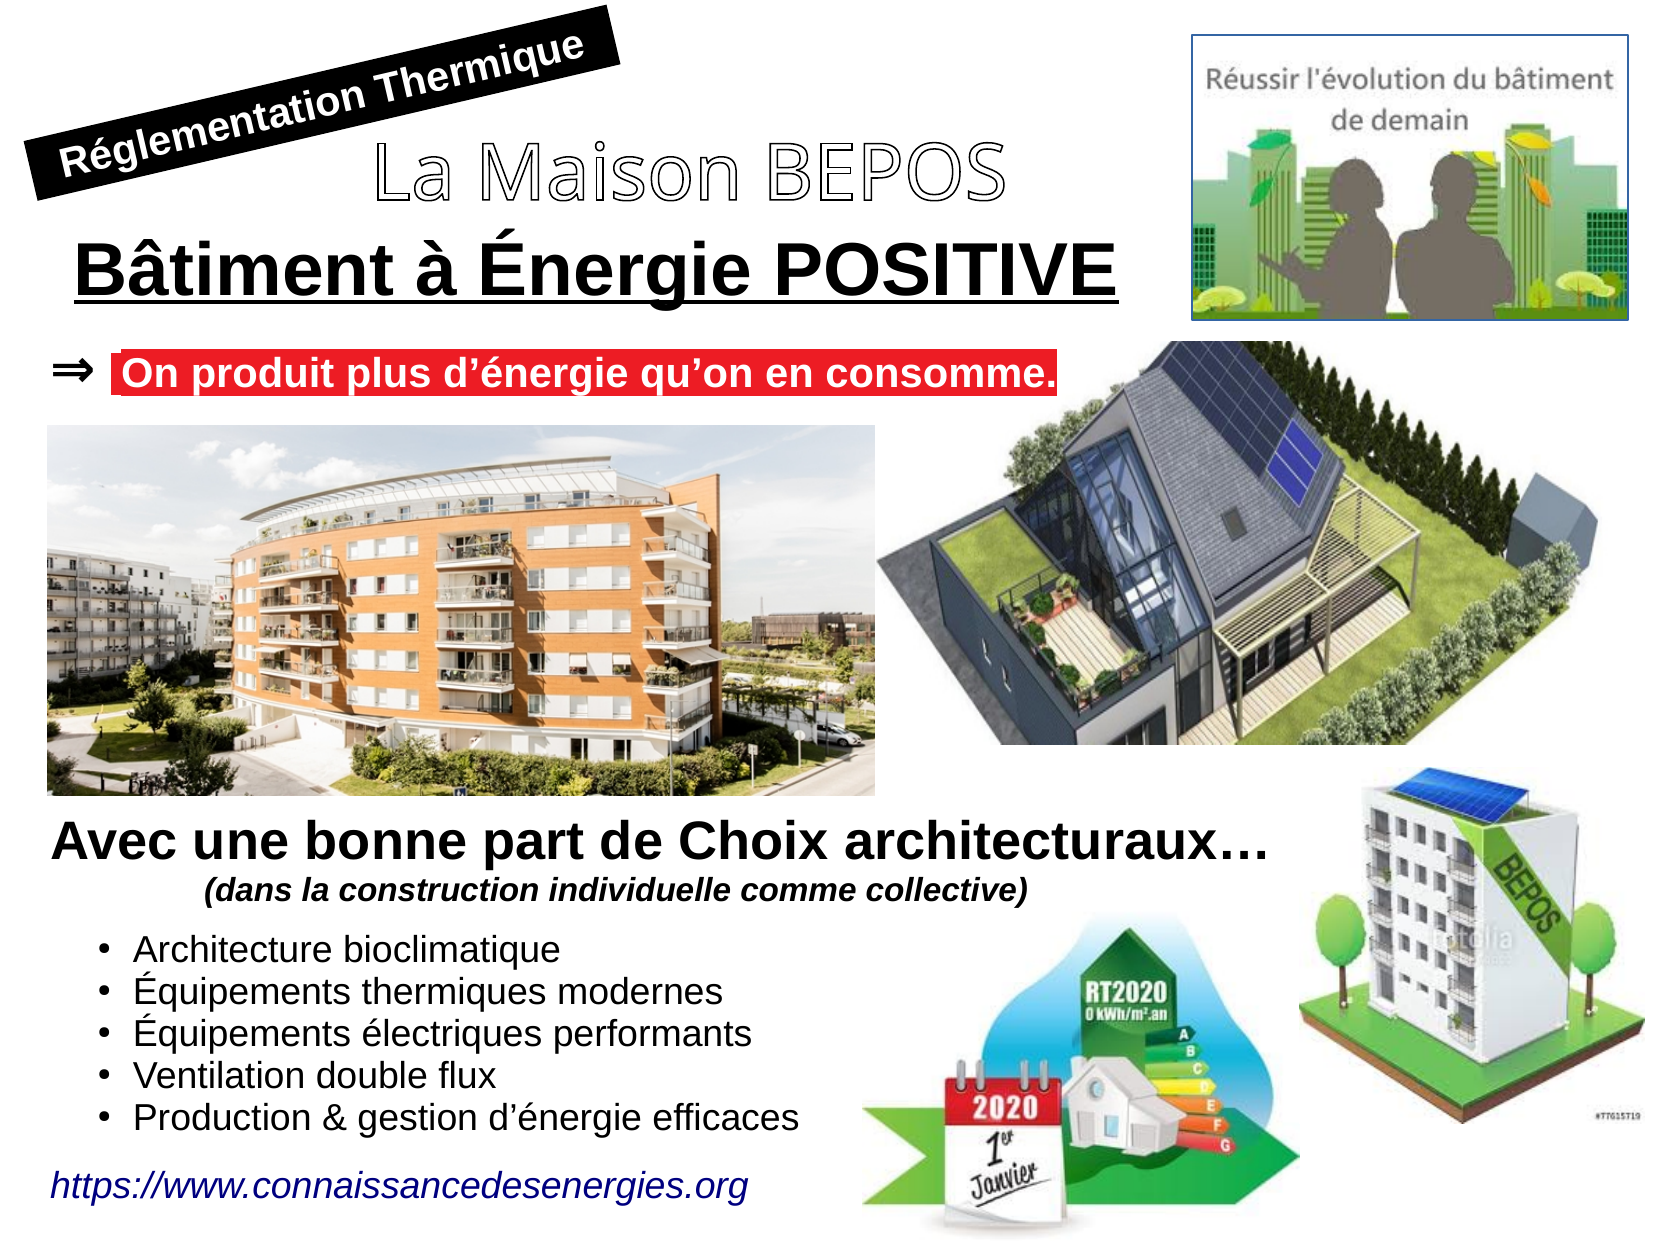

Réglementation Thermique
La Maison BEPOS
Bâtiment à Énergie POSITIVE
⇒ On produit plus d’énergie qu’on en consomme.
Avec une bonne part de Choix architecturaux…
 (dans la construction individuelle comme collective)
Architecture bioclimatique
Équipements thermiques modernes
Équipements électriques performants
Ventilation double flux
Production & gestion d’énergie efficaces
https://www.connaissancedesenergies.org